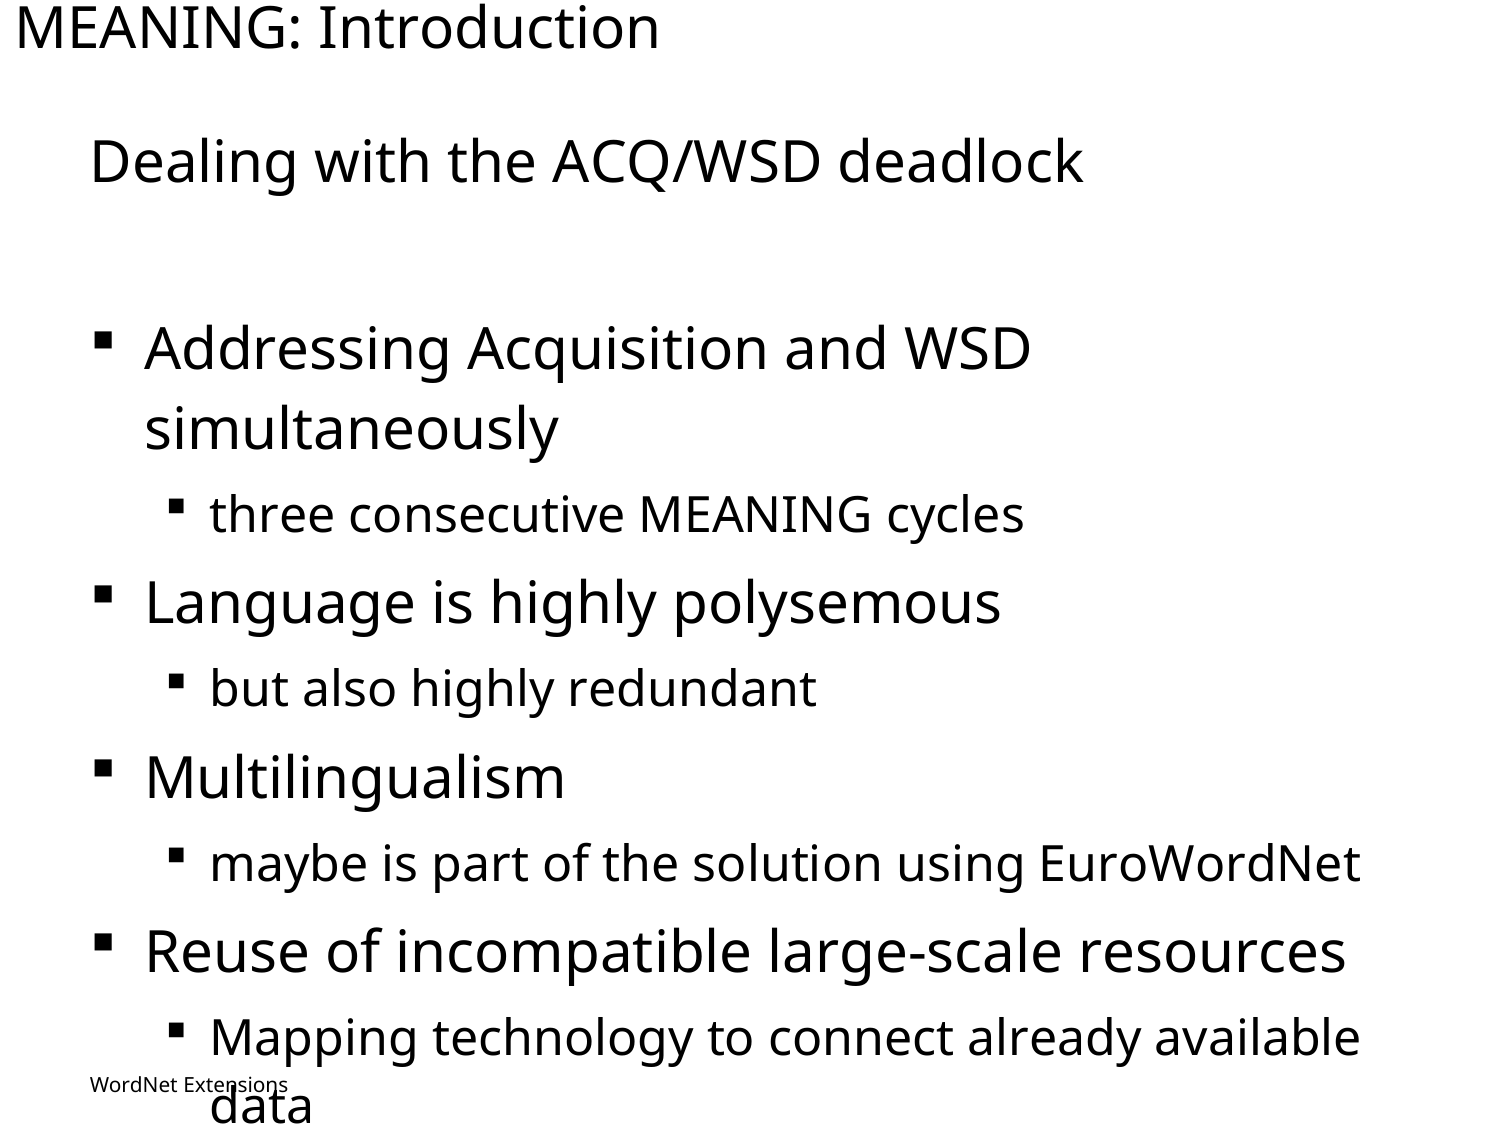

# MEANING: Introduction
Dealing with the ACQ/WSD deadlock
Addressing Acquisition and WSD simultaneously
three consecutive MEANING cycles
Language is highly polysemous
but also highly redundant
Multilingualism
maybe is part of the solution using EuroWordNet
Reuse of incompatible large-scale resources
Mapping technology to connect already available data
Cross-checking capabilities to detect inconsistencies